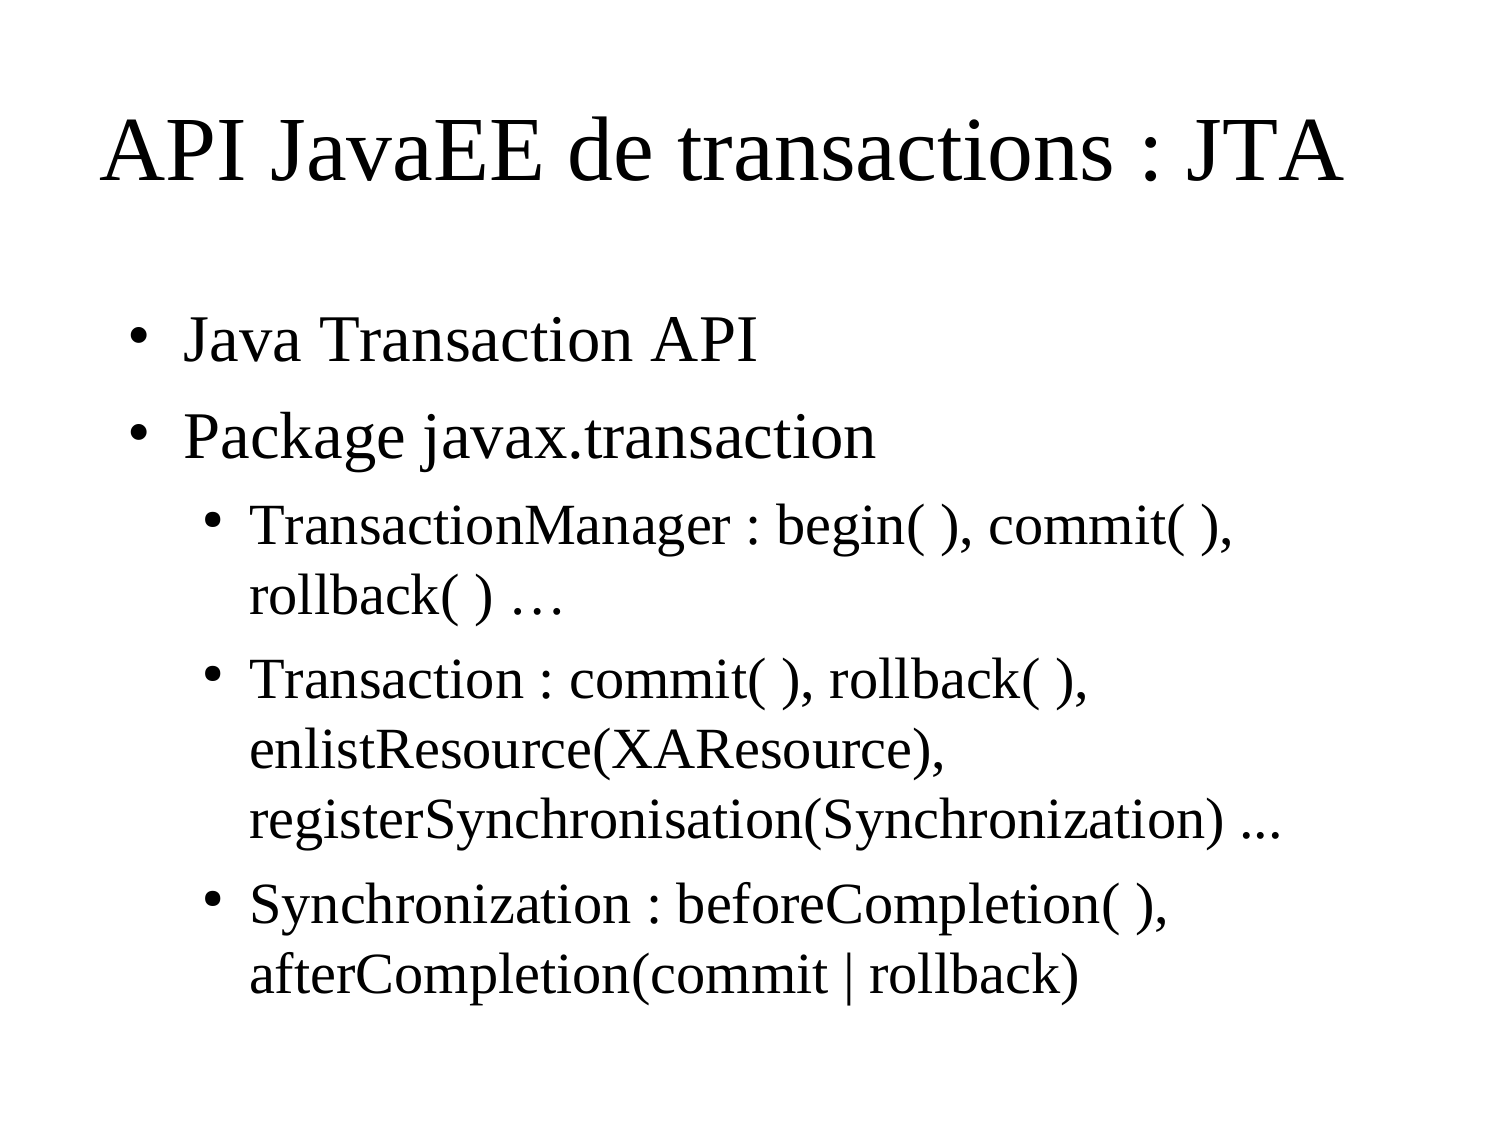

API JavaEE de transactions : JTA
Java Transaction API
Package javax.transaction
TransactionManager : begin( ), commit( ), rollback( ) …
Transaction : commit( ), rollback( ), enlistResource(XAResource), registerSynchronisation(Synchronization) ...
Synchronization : beforeCompletion( ), afterCompletion(commit | rollback)